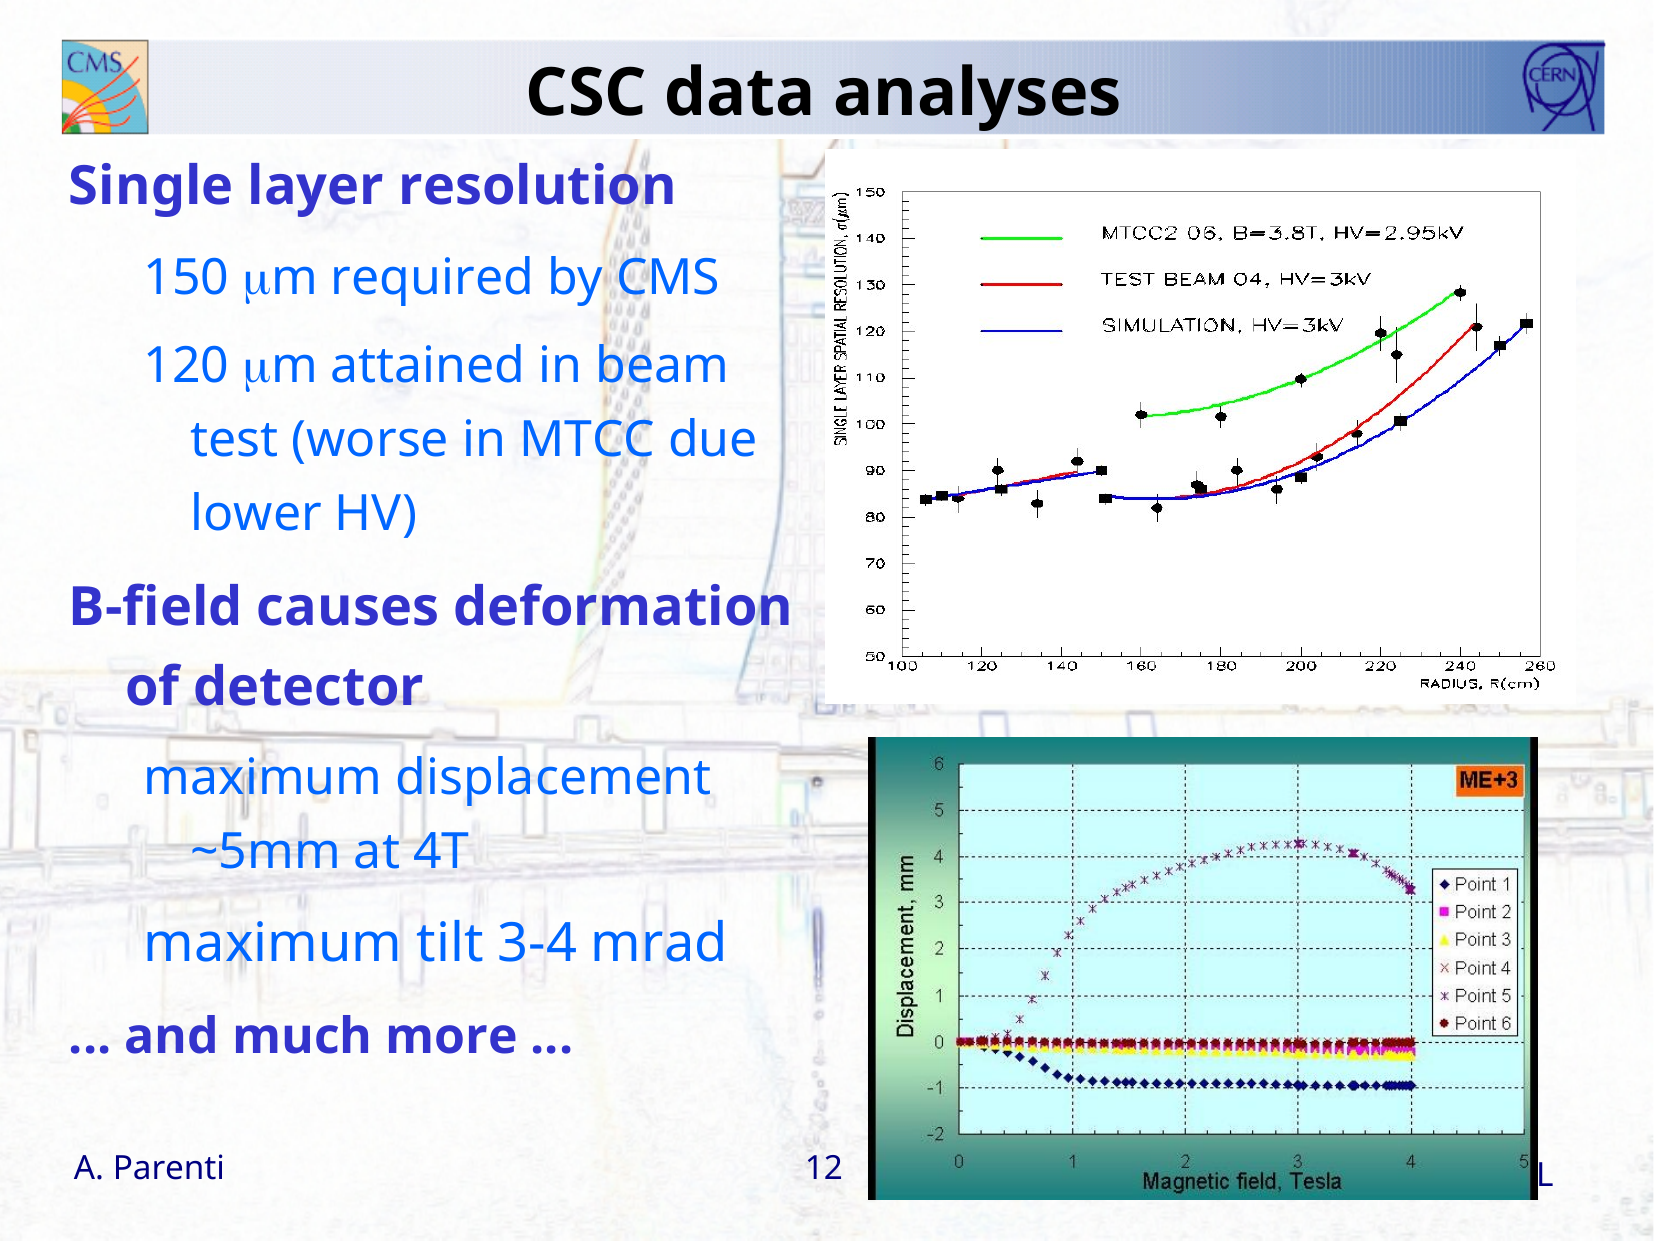

# CSC data analyses
Single layer resolution
150 mm required by CMS
120 mm attained in beam test (worse in MTCC due lower HV)
B-field causes deformation of detector
maximum displacement ~5mm at 4T
maximum tilt 3-4 mrad
... and much more ...